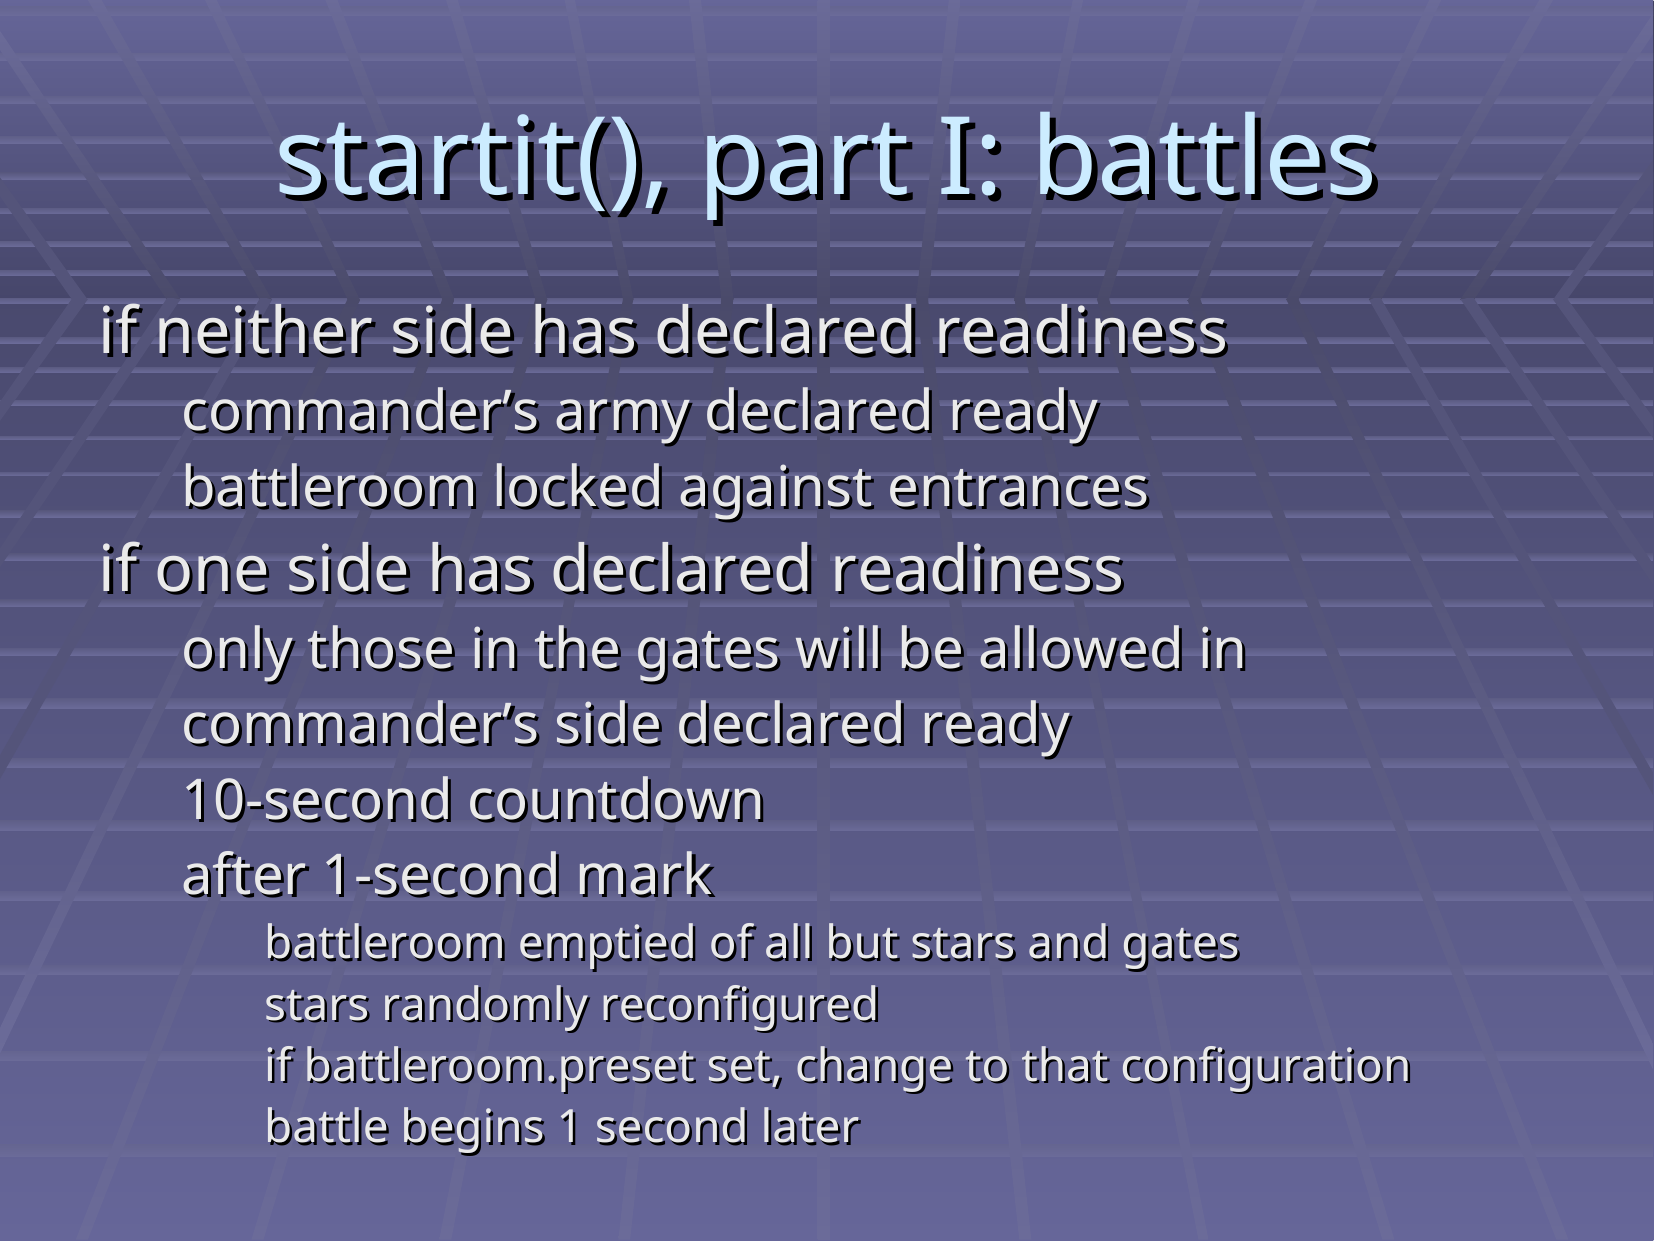

# startit(), part I: battles
if neither side has declared readiness
commander’s army declared ready
battleroom locked against entrances
if one side has declared readiness
only those in the gates will be allowed in
commander’s side declared ready
10-second countdown
after 1-second mark
battleroom emptied of all but stars and gates
stars randomly reconfigured
if battleroom.preset set, change to that configuration
battle begins 1 second later